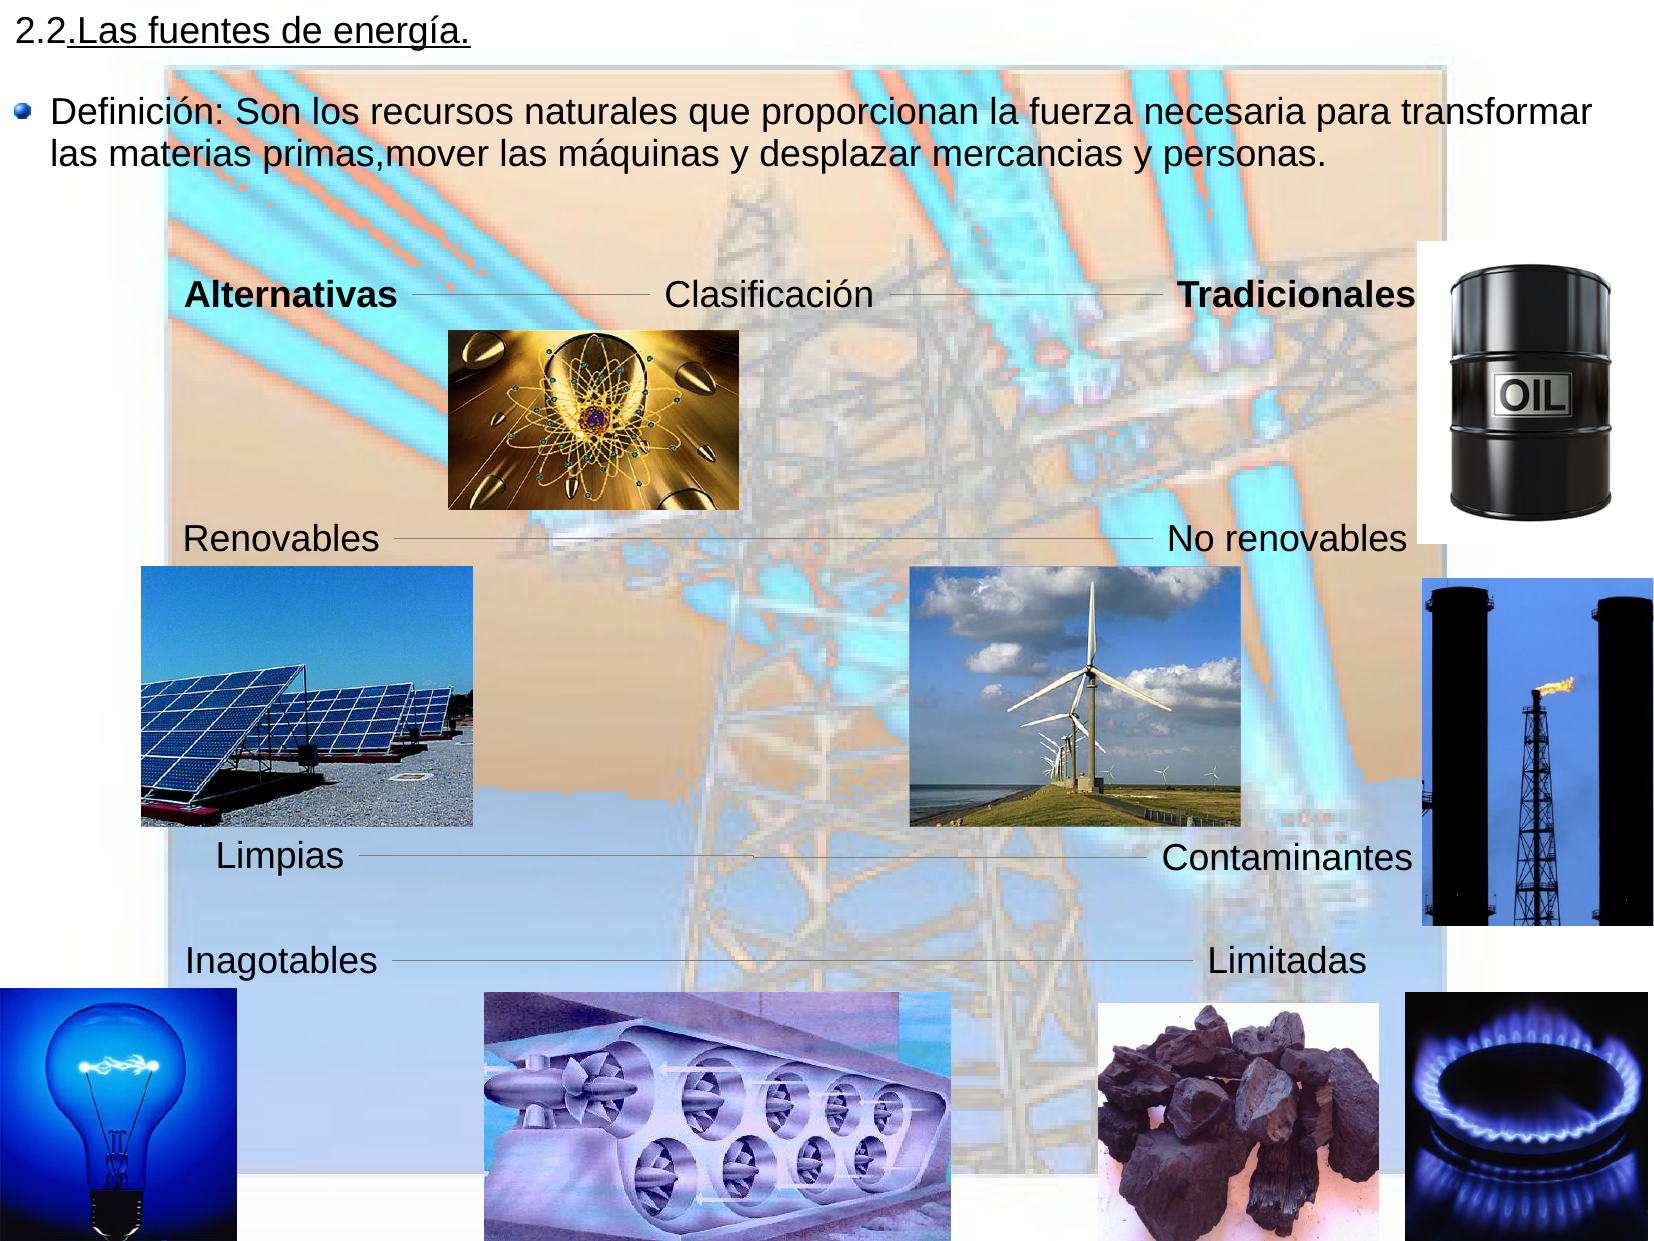

2.2.Las fuentes de energía.
Definición: Son los recursos naturales que proporcionan la fuerza necesaria para transformar
las materias primas,mover las máquinas y desplazar mercancias y personas.
Alternativas
Clasificación
Tradicionales
Renovables
No renovables
Limpias
Contaminantes
Inagotables
Limitadas